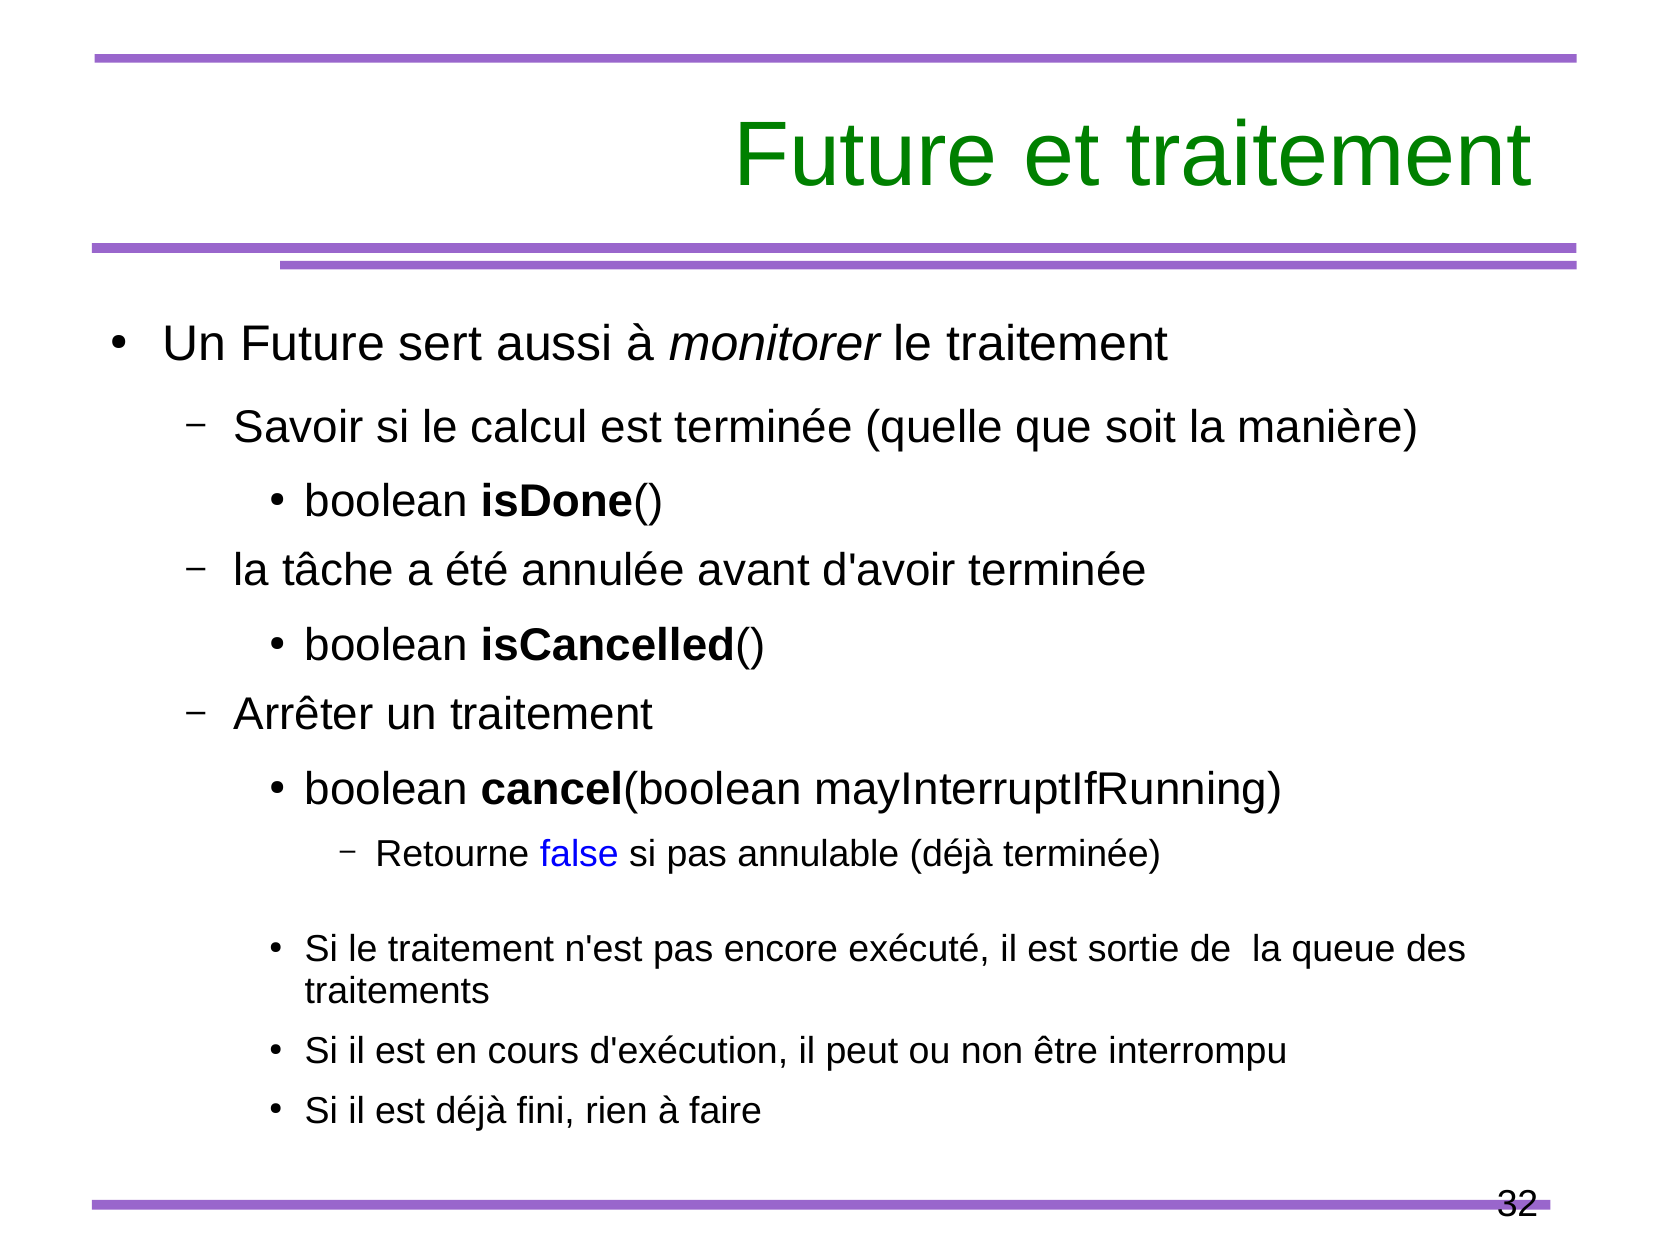

# Future et traitement
Un Future sert aussi à monitorer le traitement
Savoir si le calcul est terminée (quelle que soit la manière)
boolean isDone()
la tâche a été annulée avant d'avoir terminée
boolean isCancelled()
Arrêter un traitement
boolean cancel(boolean mayInterruptIfRunning)
Retourne false si pas annulable (déjà terminée)
Si le traitement n'est pas encore exécuté, il est sortie de la queue des traitements
Si il est en cours d'exécution, il peut ou non être interrompu
Si il est déjà fini, rien à faire